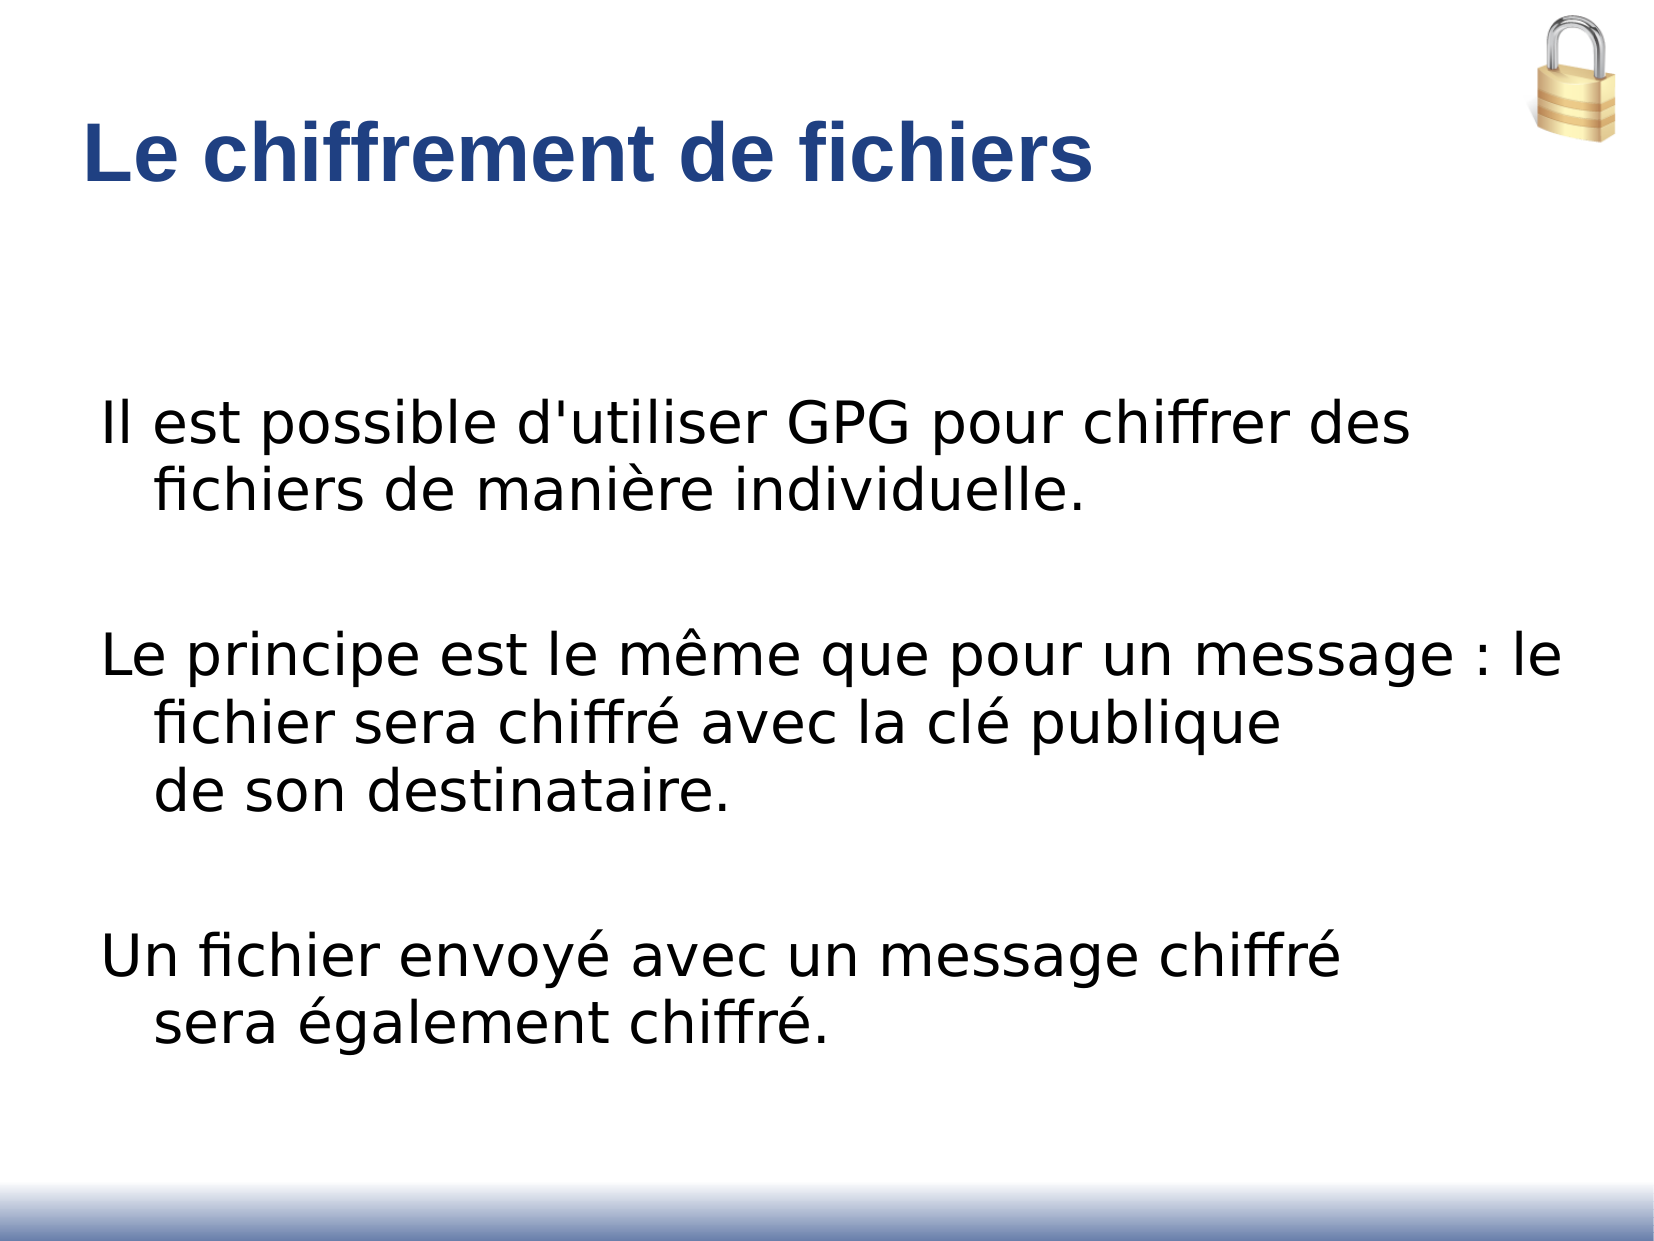

# Le chiffrement de fichiers
Il est possible d'utiliser GPG pour chiffrer des fichiers de manière individuelle.
Le principe est le même que pour un message : le fichier sera chiffré avec la clé publique
de son destinataire.
Un fichier envoyé avec un message chiffré
sera également chiffré.